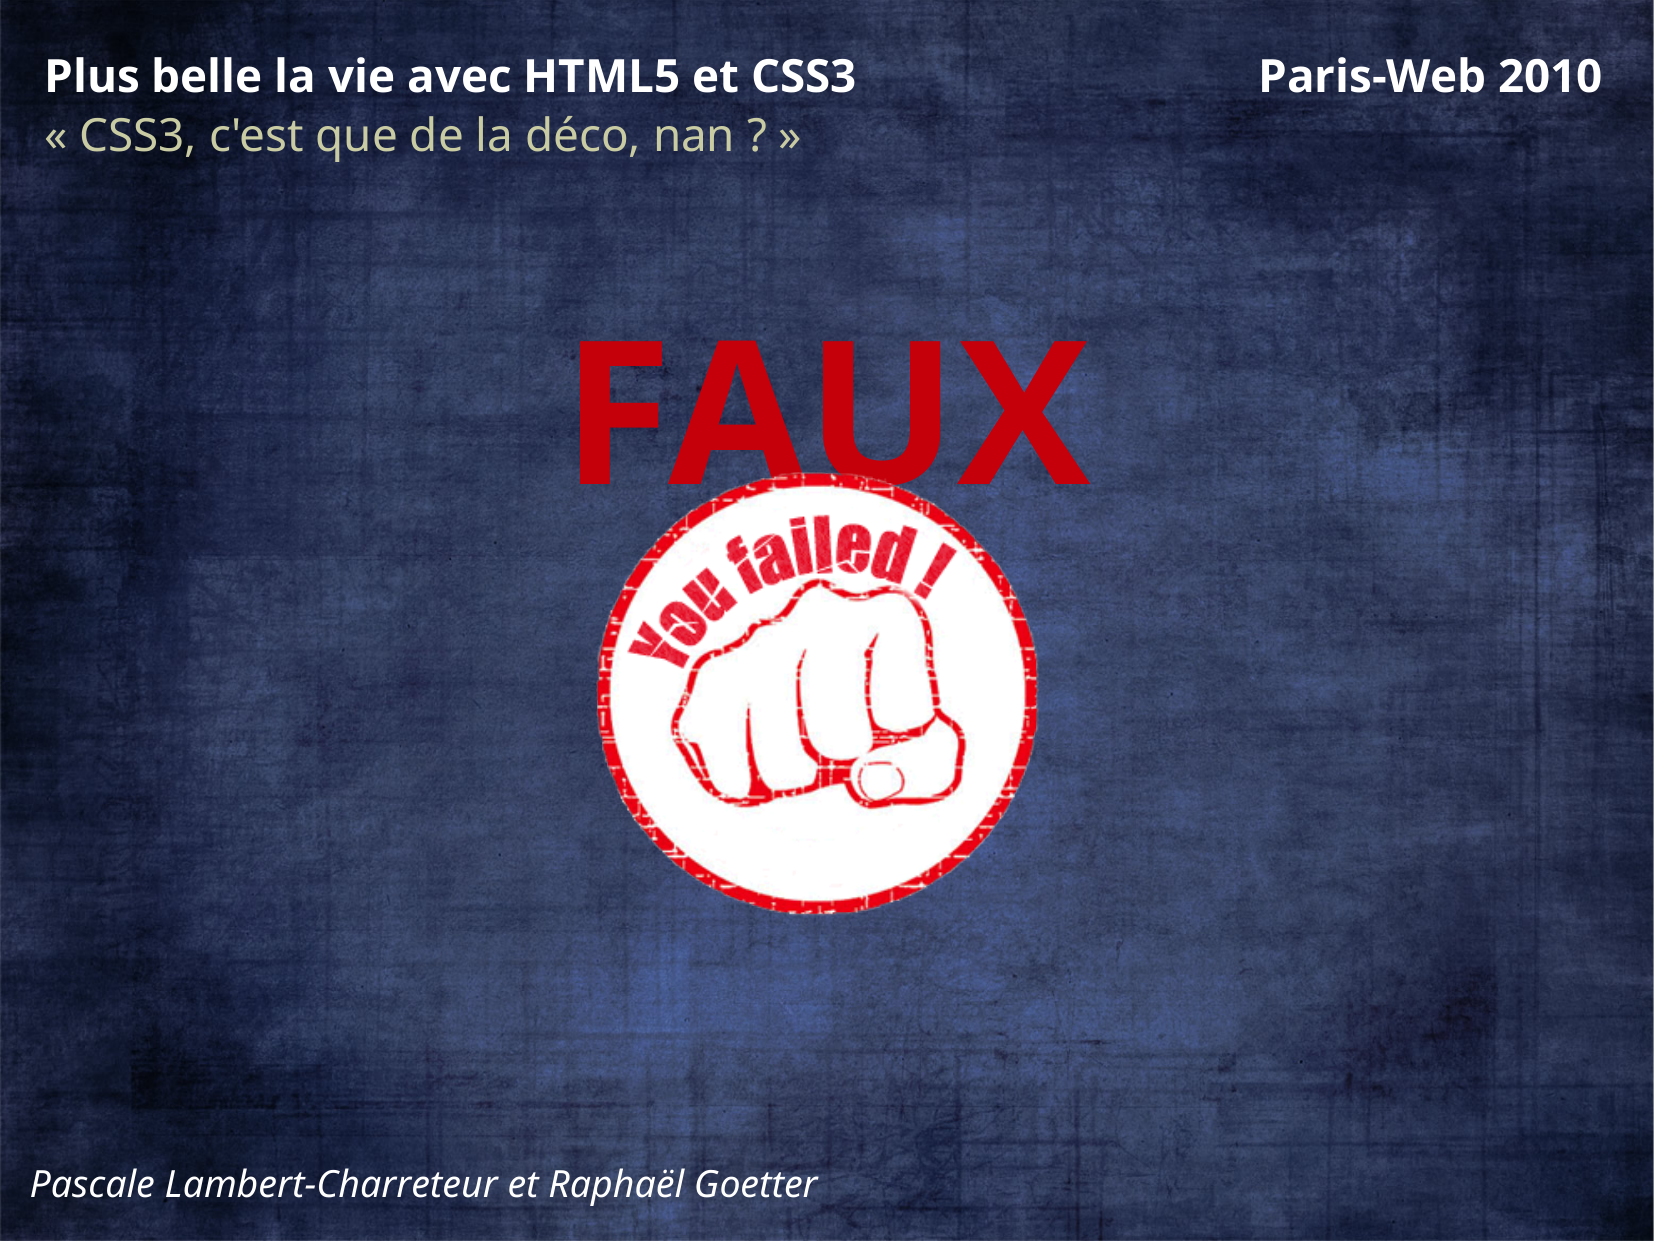

Plus belle la vie avec HTML5 et CSS3
« CSS3, c'est que de la déco, nan ? »
FAUX !
Pascale Lambert-Charreteur et Raphaël Goetter